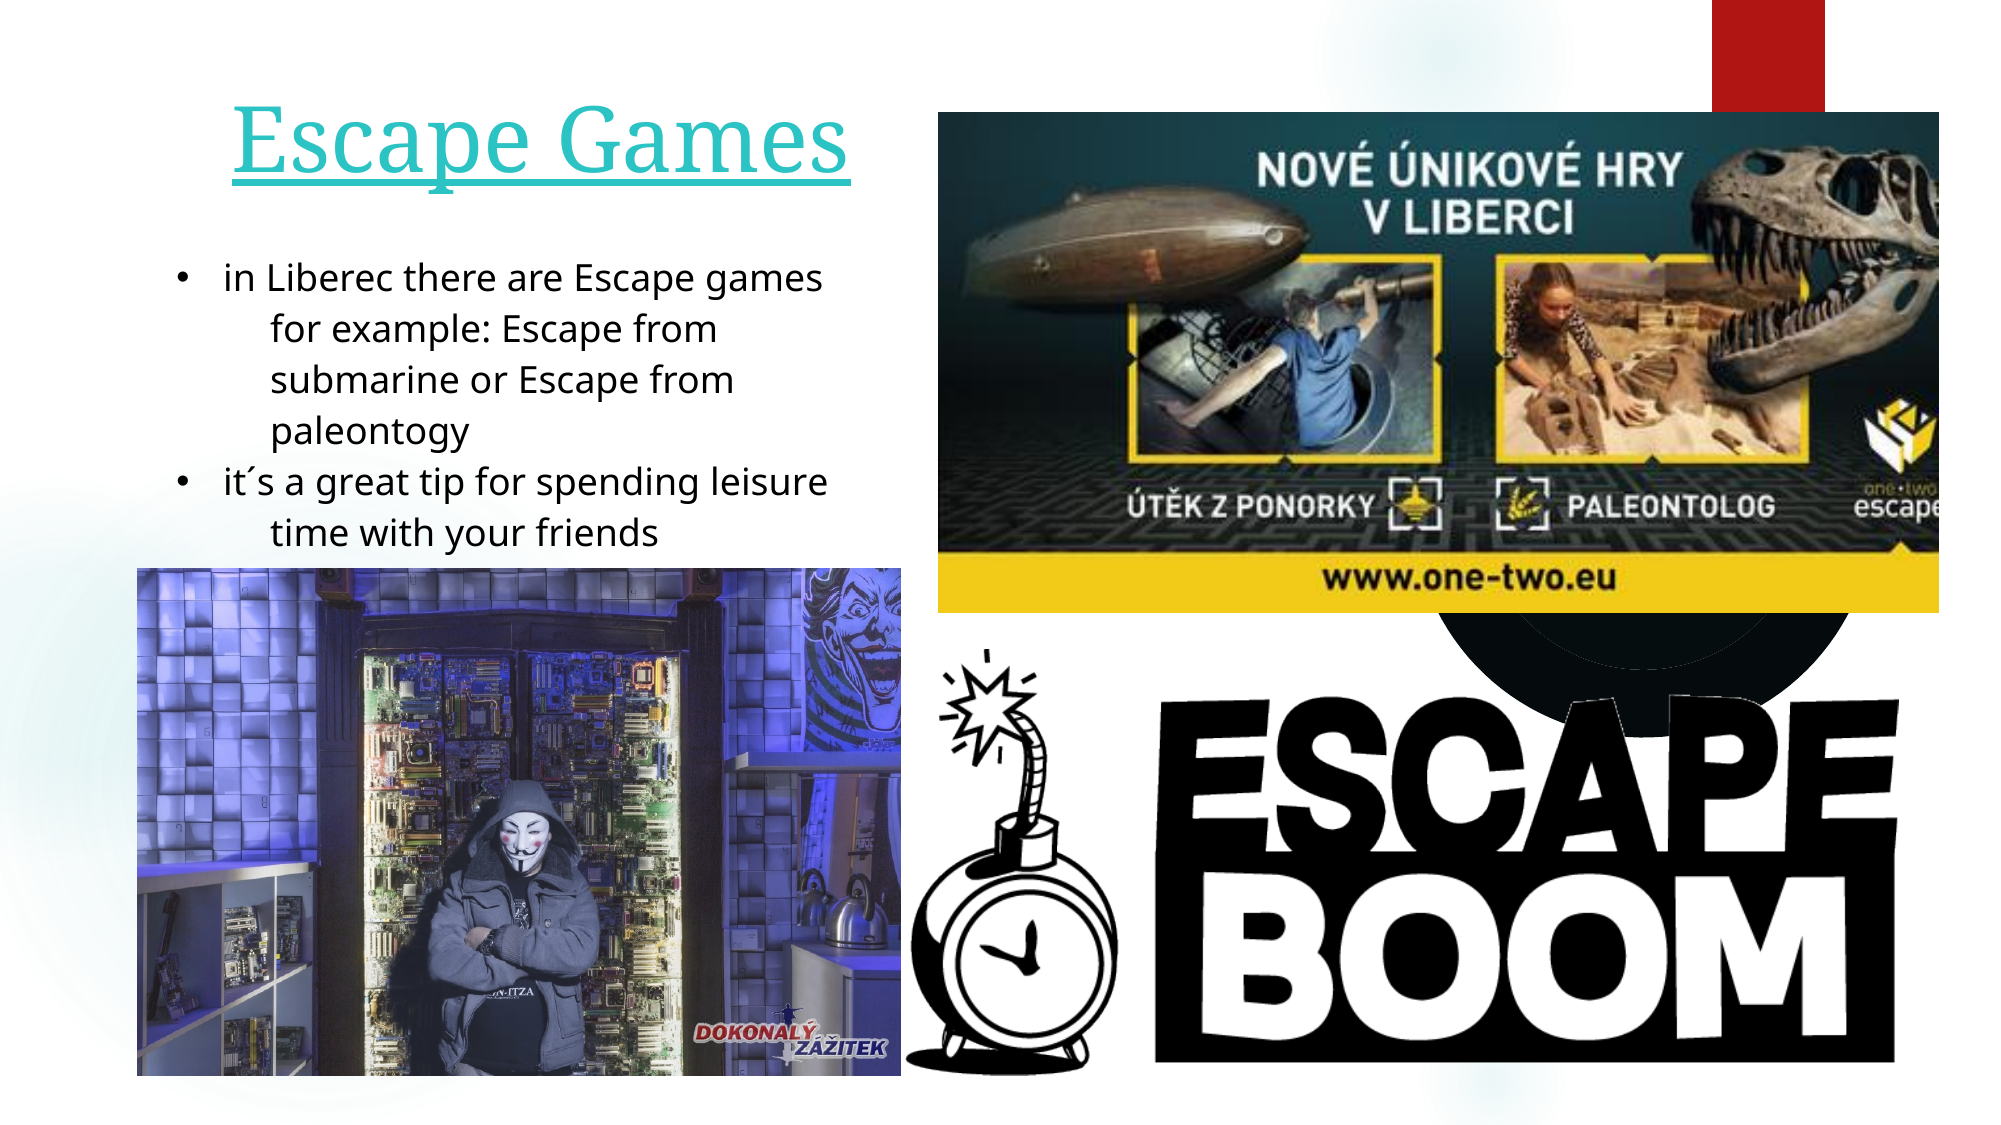

Escape Games
in Liberec there are Escape games for example: Escape from submarine or Escape from paleontogy
it´s a great tip for spending leisure time with your friends